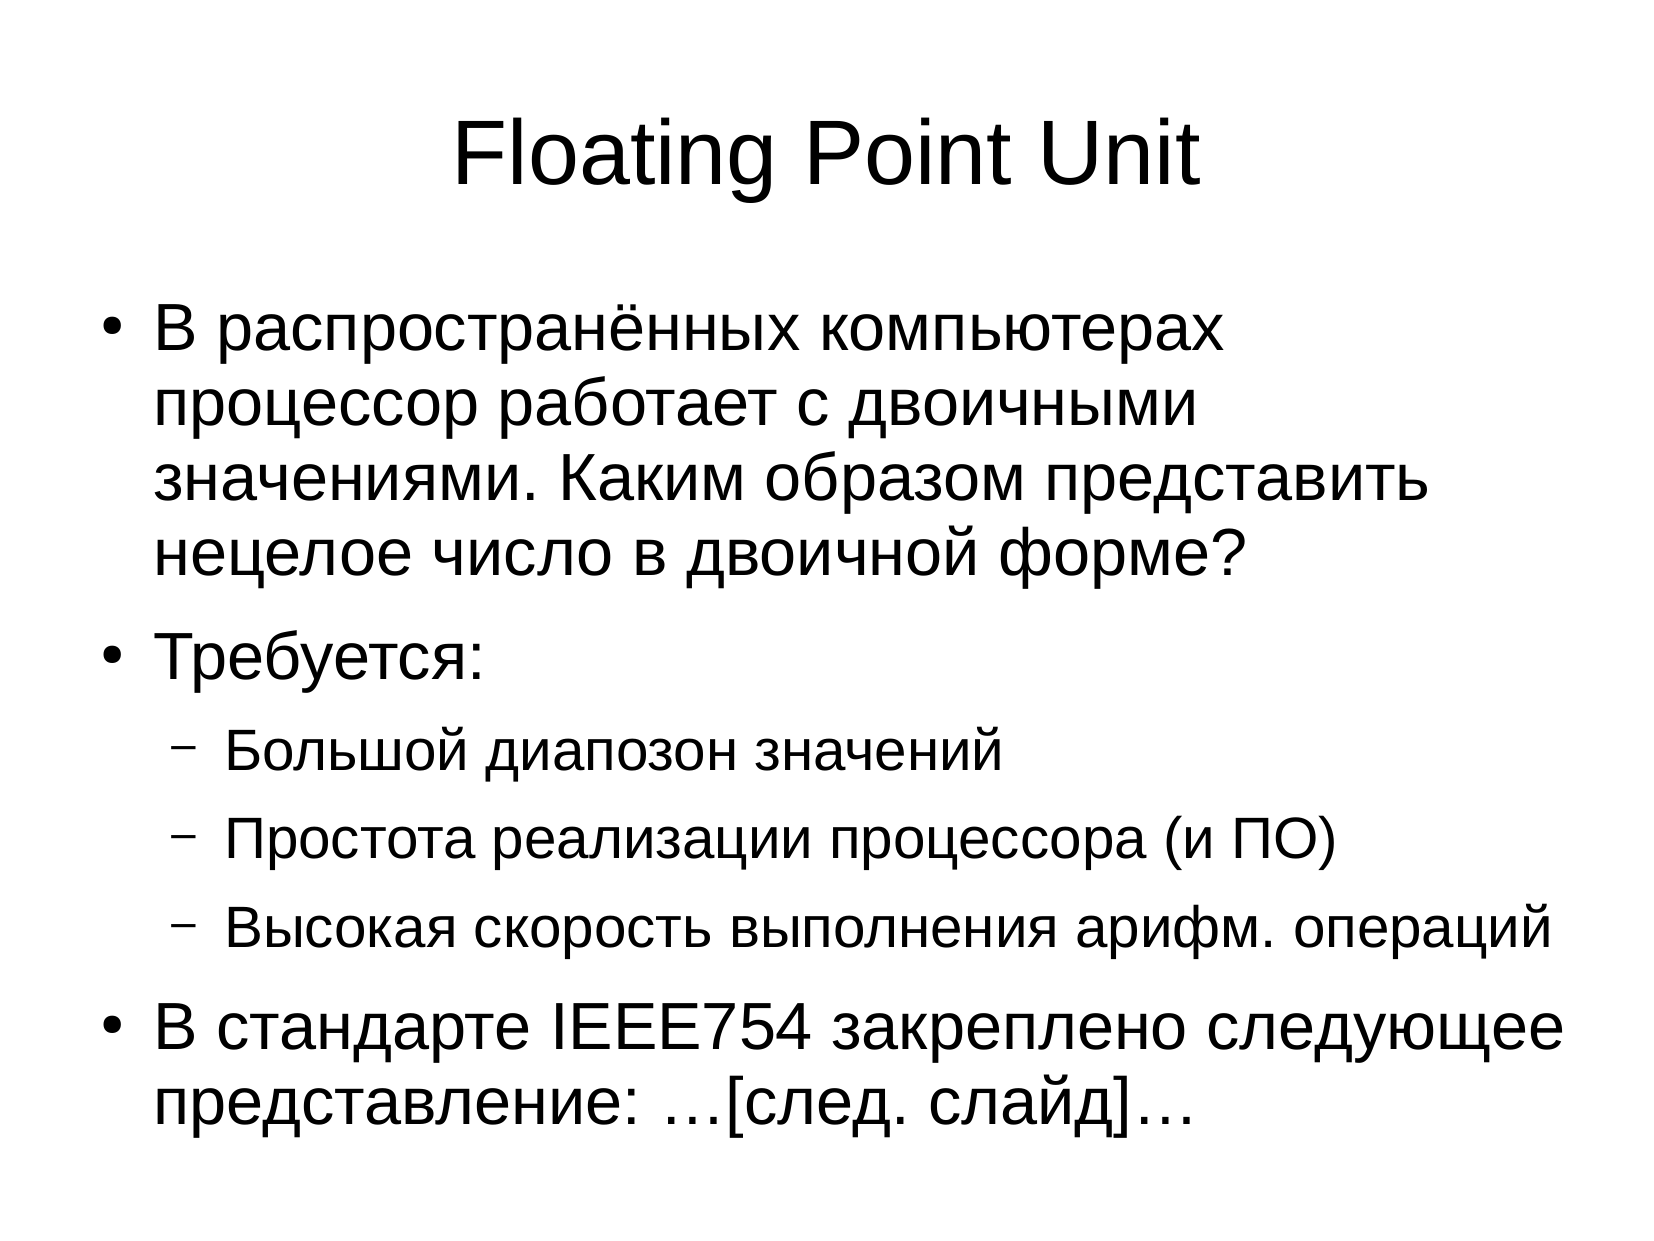

# Floating Point Unit
В распространённых компьютерах процессор работает с двоичными значениями. Каким образом представить нецелое число в двоичной форме?
Требуется:
Большой диапозон значений
Простота реализации процессора (и ПО)
Высокая скорость выполнения арифм. операций
В стандарте IEEE754 закреплено следующее представление: …[след. слайд]…